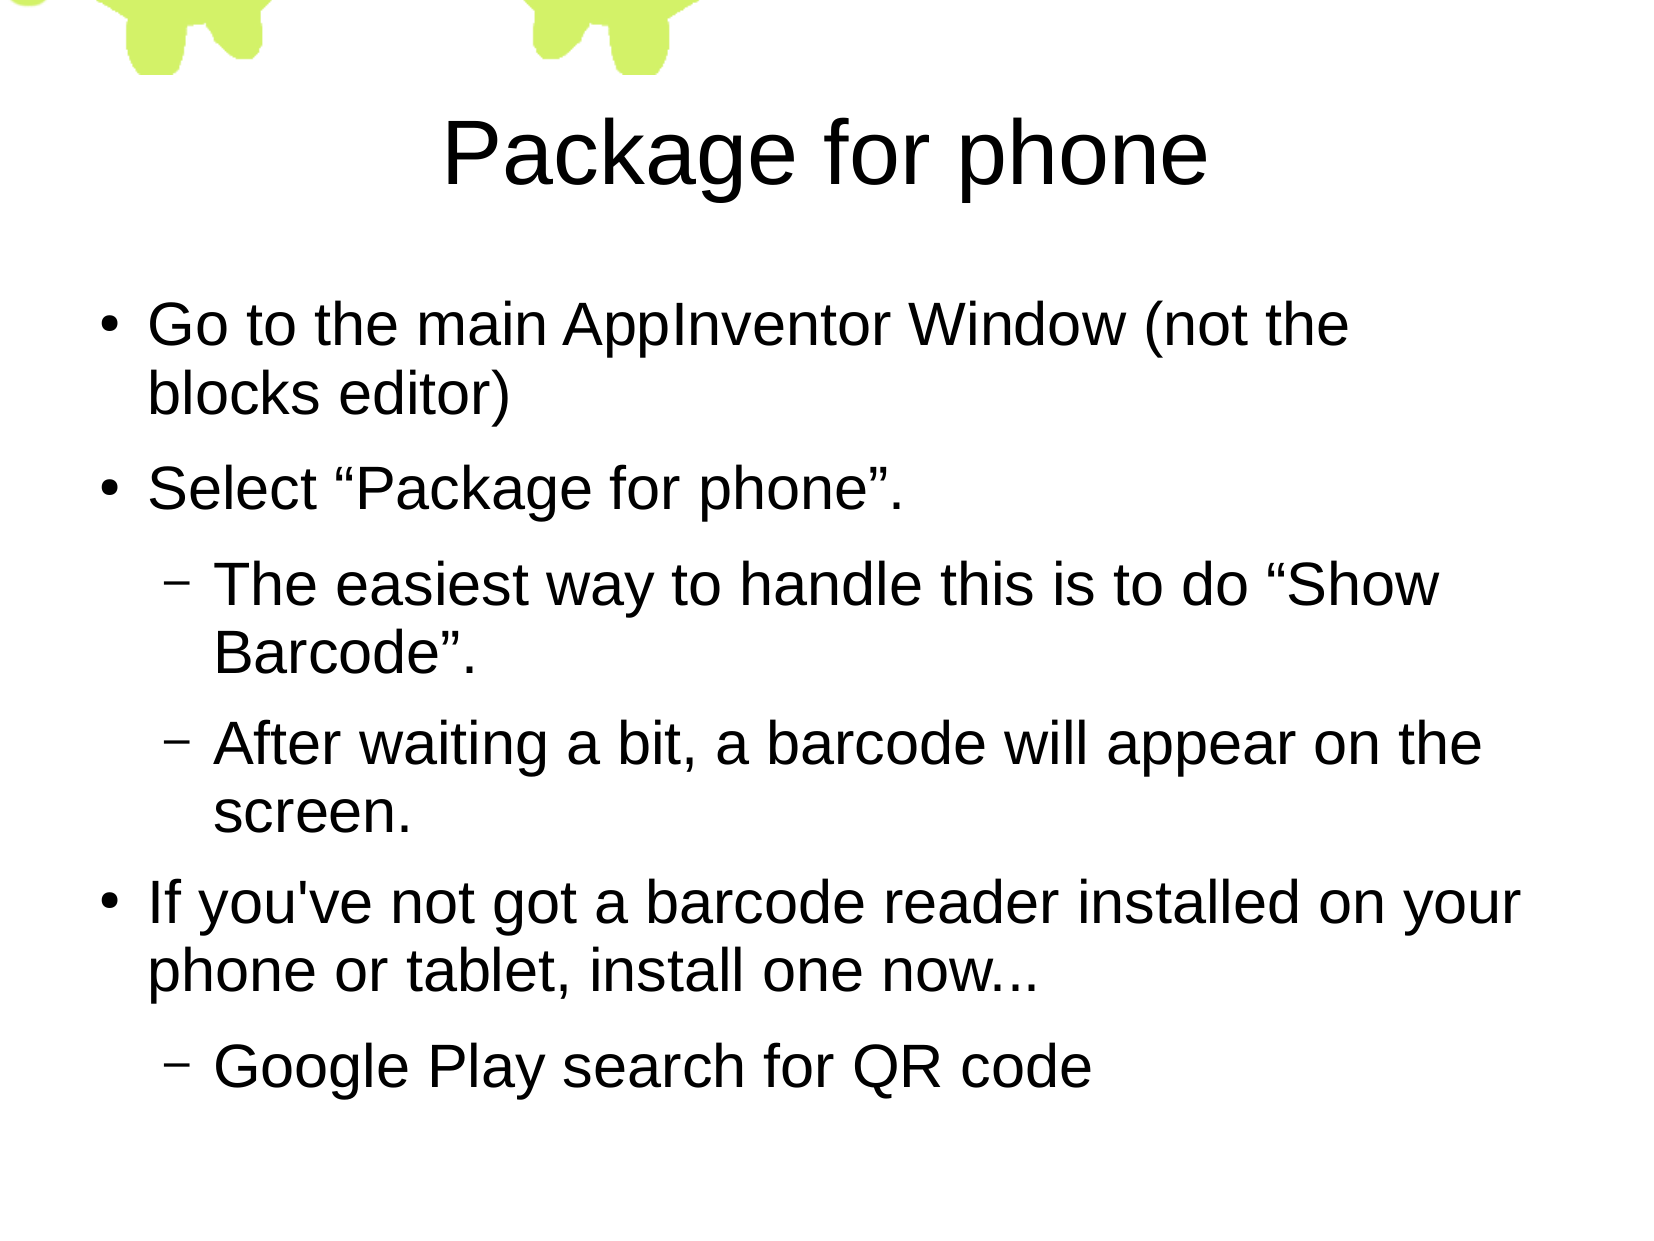

# Package for phone
Go to the main AppInventor Window (not the blocks editor)
Select “Package for phone”.
The easiest way to handle this is to do “Show Barcode”.
After waiting a bit, a barcode will appear on the screen.
If you've not got a barcode reader installed on your phone or tablet, install one now...
Google Play search for QR code